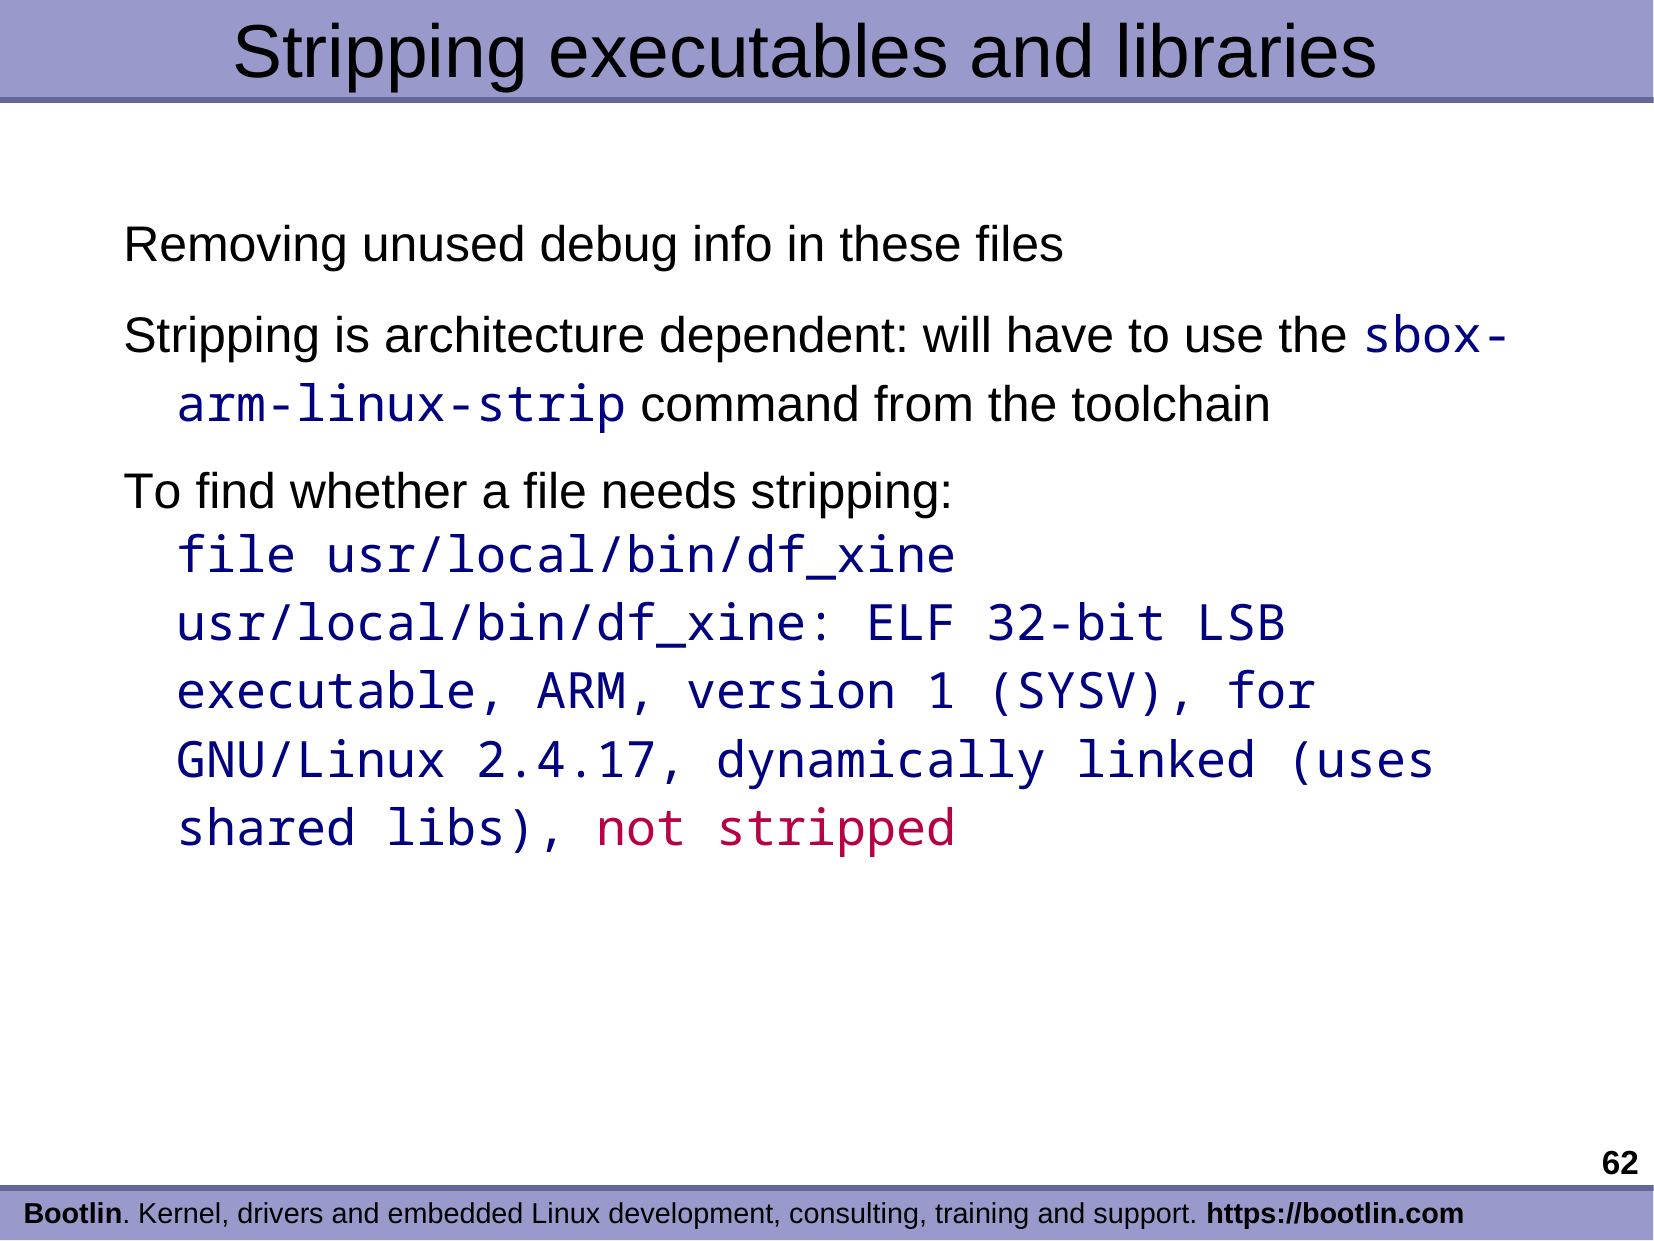

# Stripping executables and libraries
Removing unused debug info in these files
Stripping is architecture dependent: will have to use the sbox-arm-linux-strip command from the toolchain
To find whether a file needs stripping:
file usr/local/bin/df_xine
usr/local/bin/df_xine: ELF 32-bit LSB executable, ARM, version 1 (SYSV), for GNU/Linux 2.4.17, dynamically linked (uses shared libs), not stripped